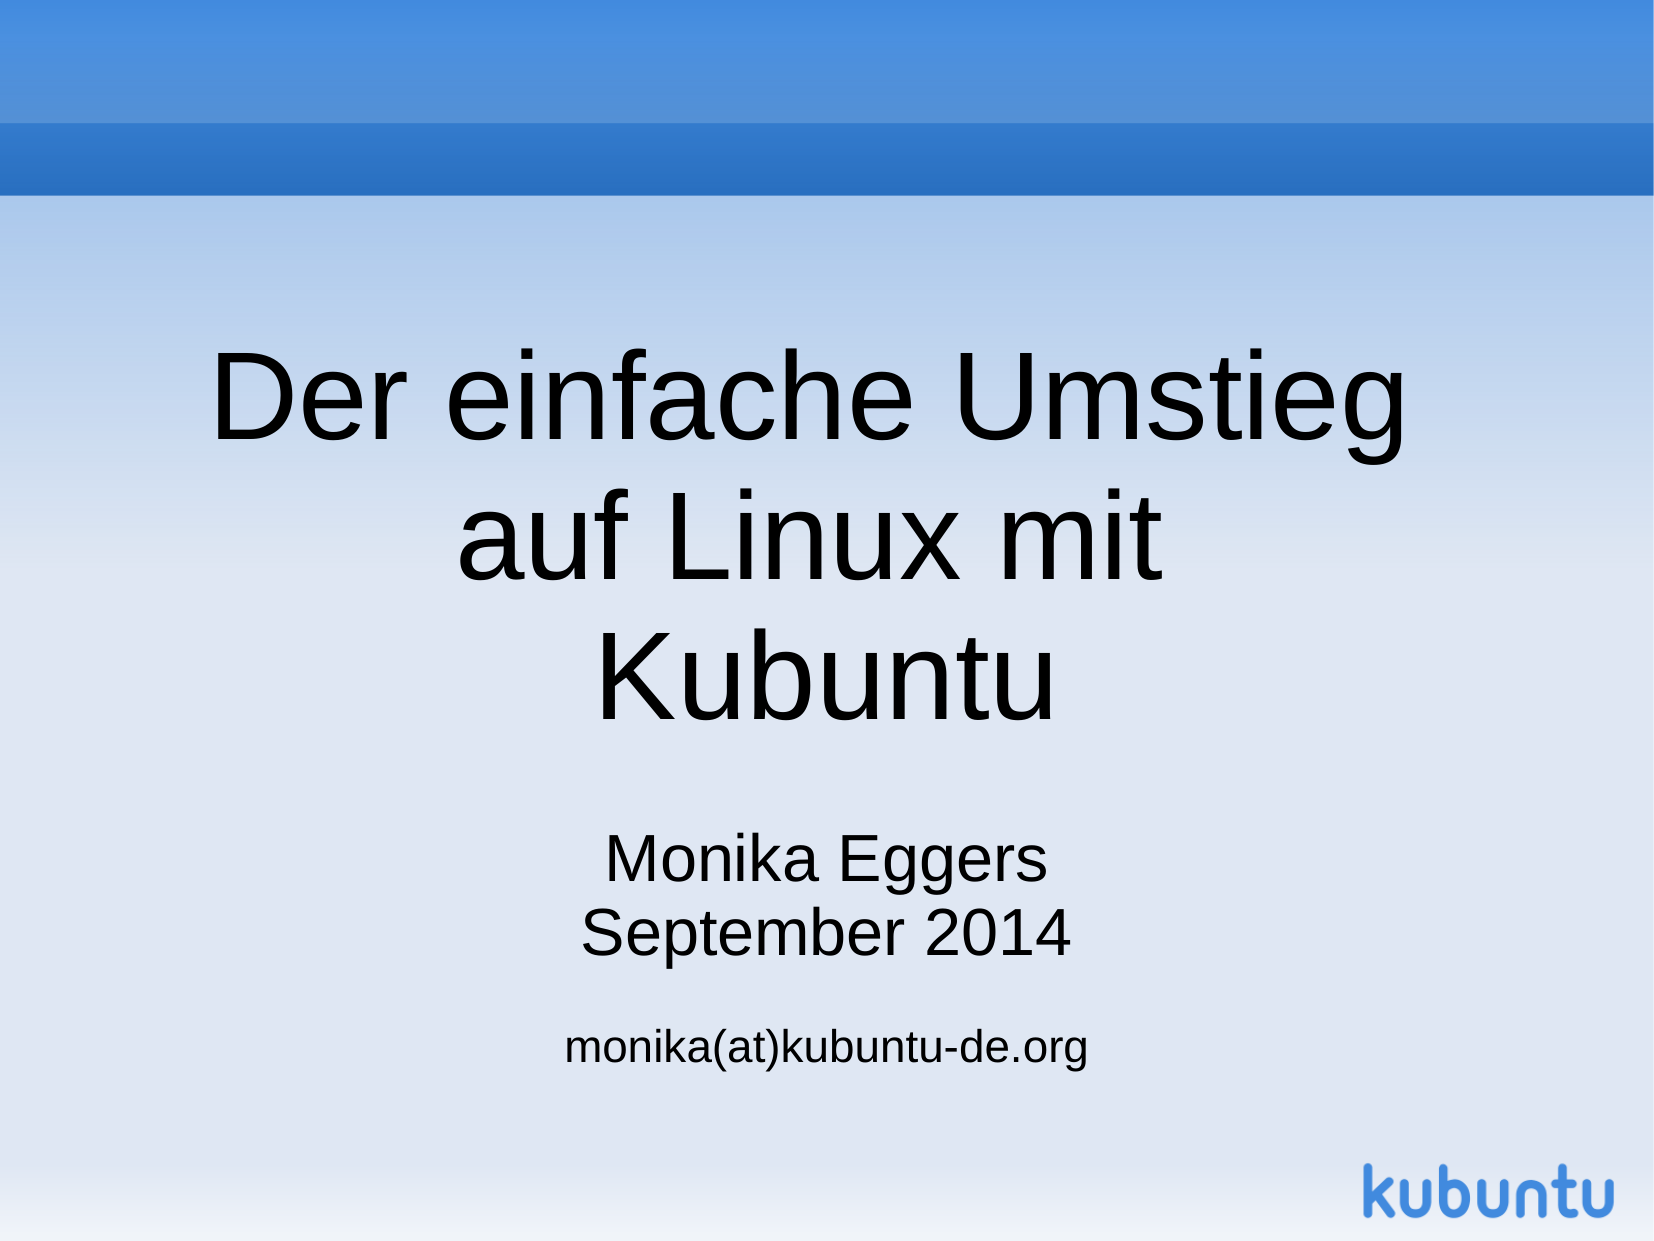

#
Der einfache Umstieg
auf Linux mit
Kubuntu
Monika Eggers
September 2014
monika(at)kubuntu-de.org